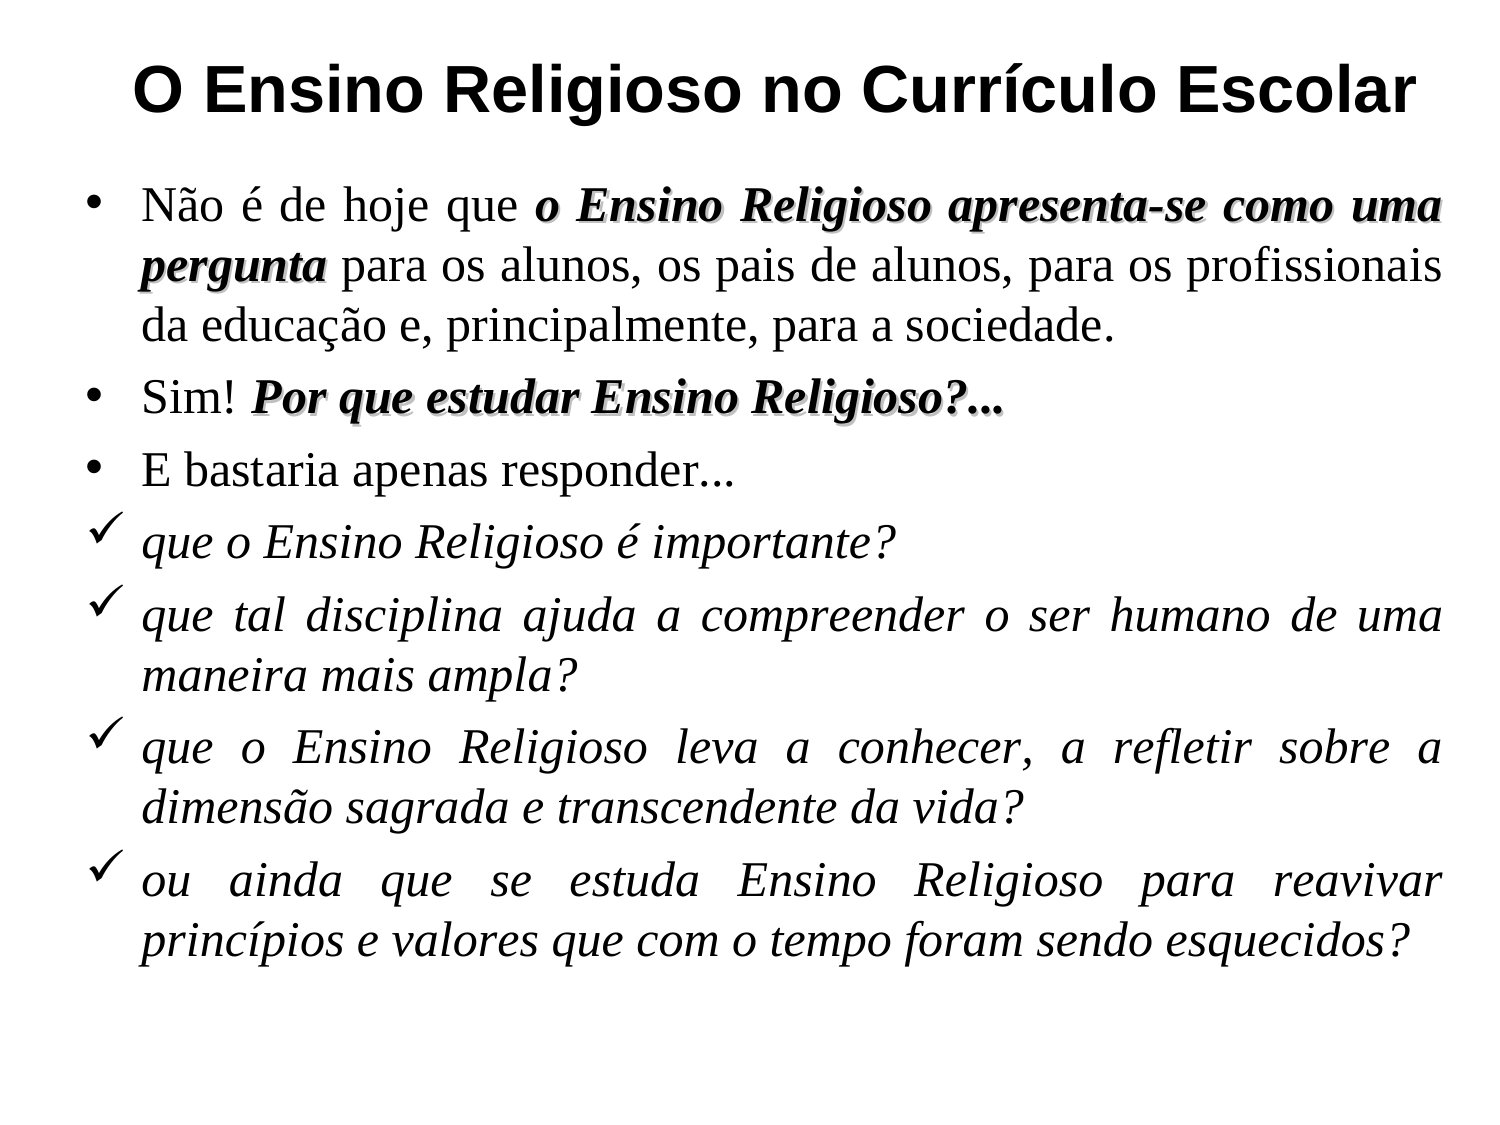

O Ensino Religioso no Currículo Escolar
# Não é de hoje que o Ensino Religioso apresenta-se como uma pergunta para os alunos, os pais de alunos, para os profissionais da educação e, principalmente, para a sociedade.
Sim! Por que estudar Ensino Religioso?...
E bastaria apenas responder...
que o Ensino Religioso é importante?
que tal disciplina ajuda a compreender o ser humano de uma maneira mais ampla?
que o Ensino Religioso leva a conhecer, a refletir sobre a dimensão sagrada e transcendente da vida?
ou ainda que se estuda Ensino Religioso para reavivar princípios e valores que com o tempo foram sendo esquecidos?